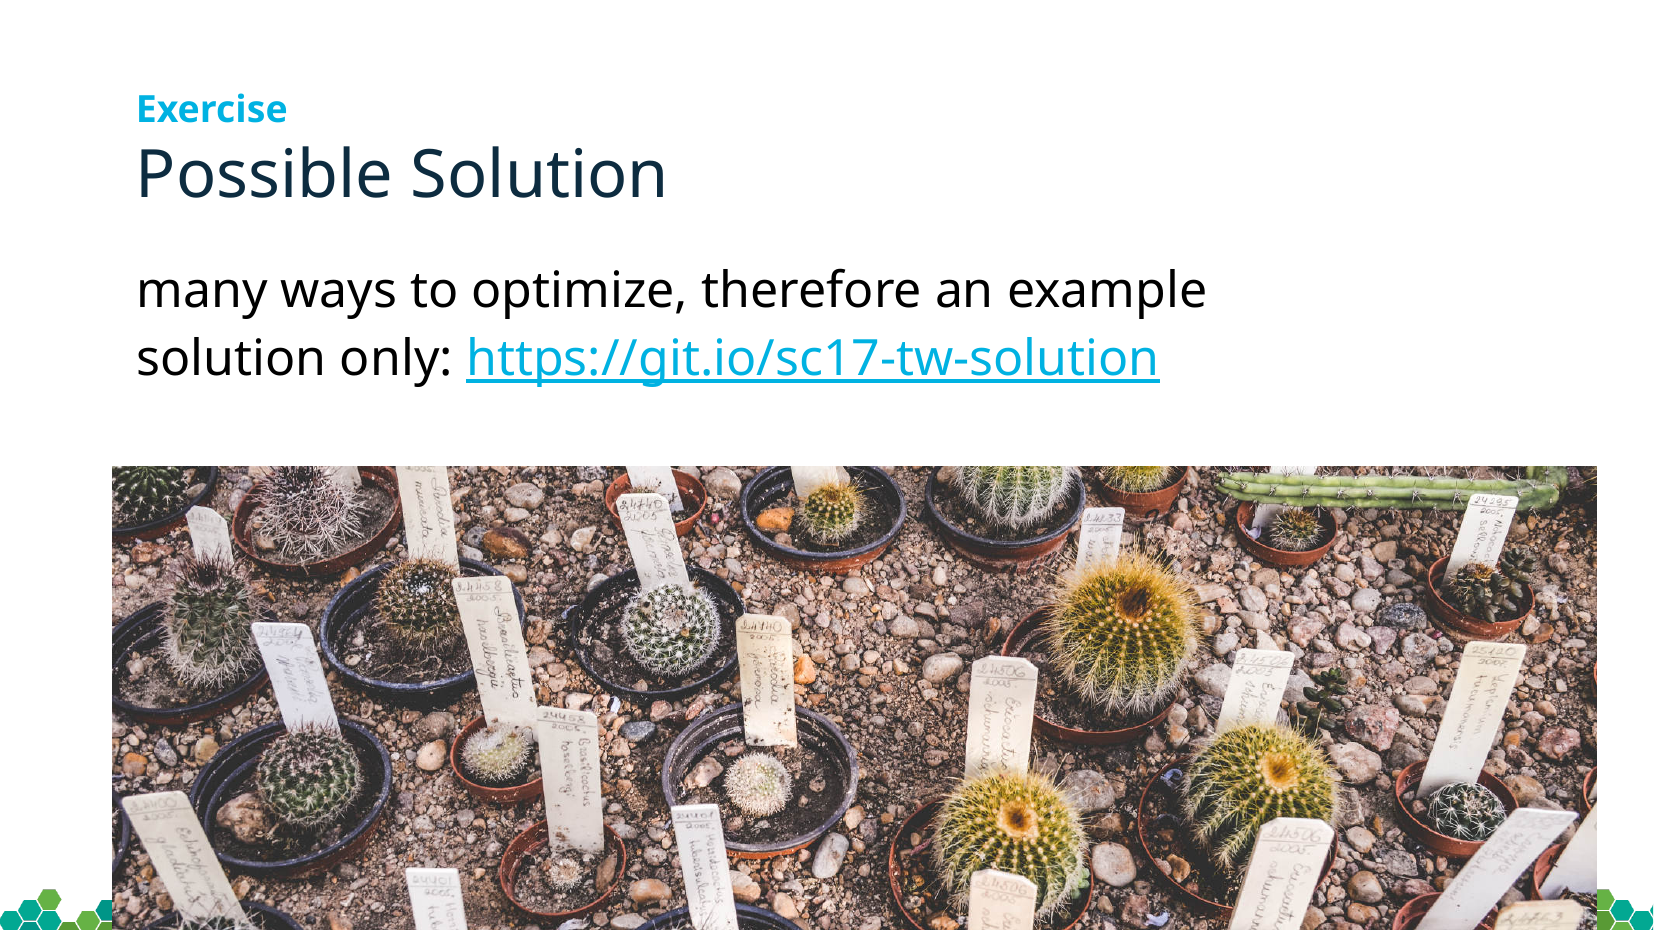

# Exercise Possible Solution
many ways to optimize, therefore an example solution only: https://git.io/sc17-tw-solution